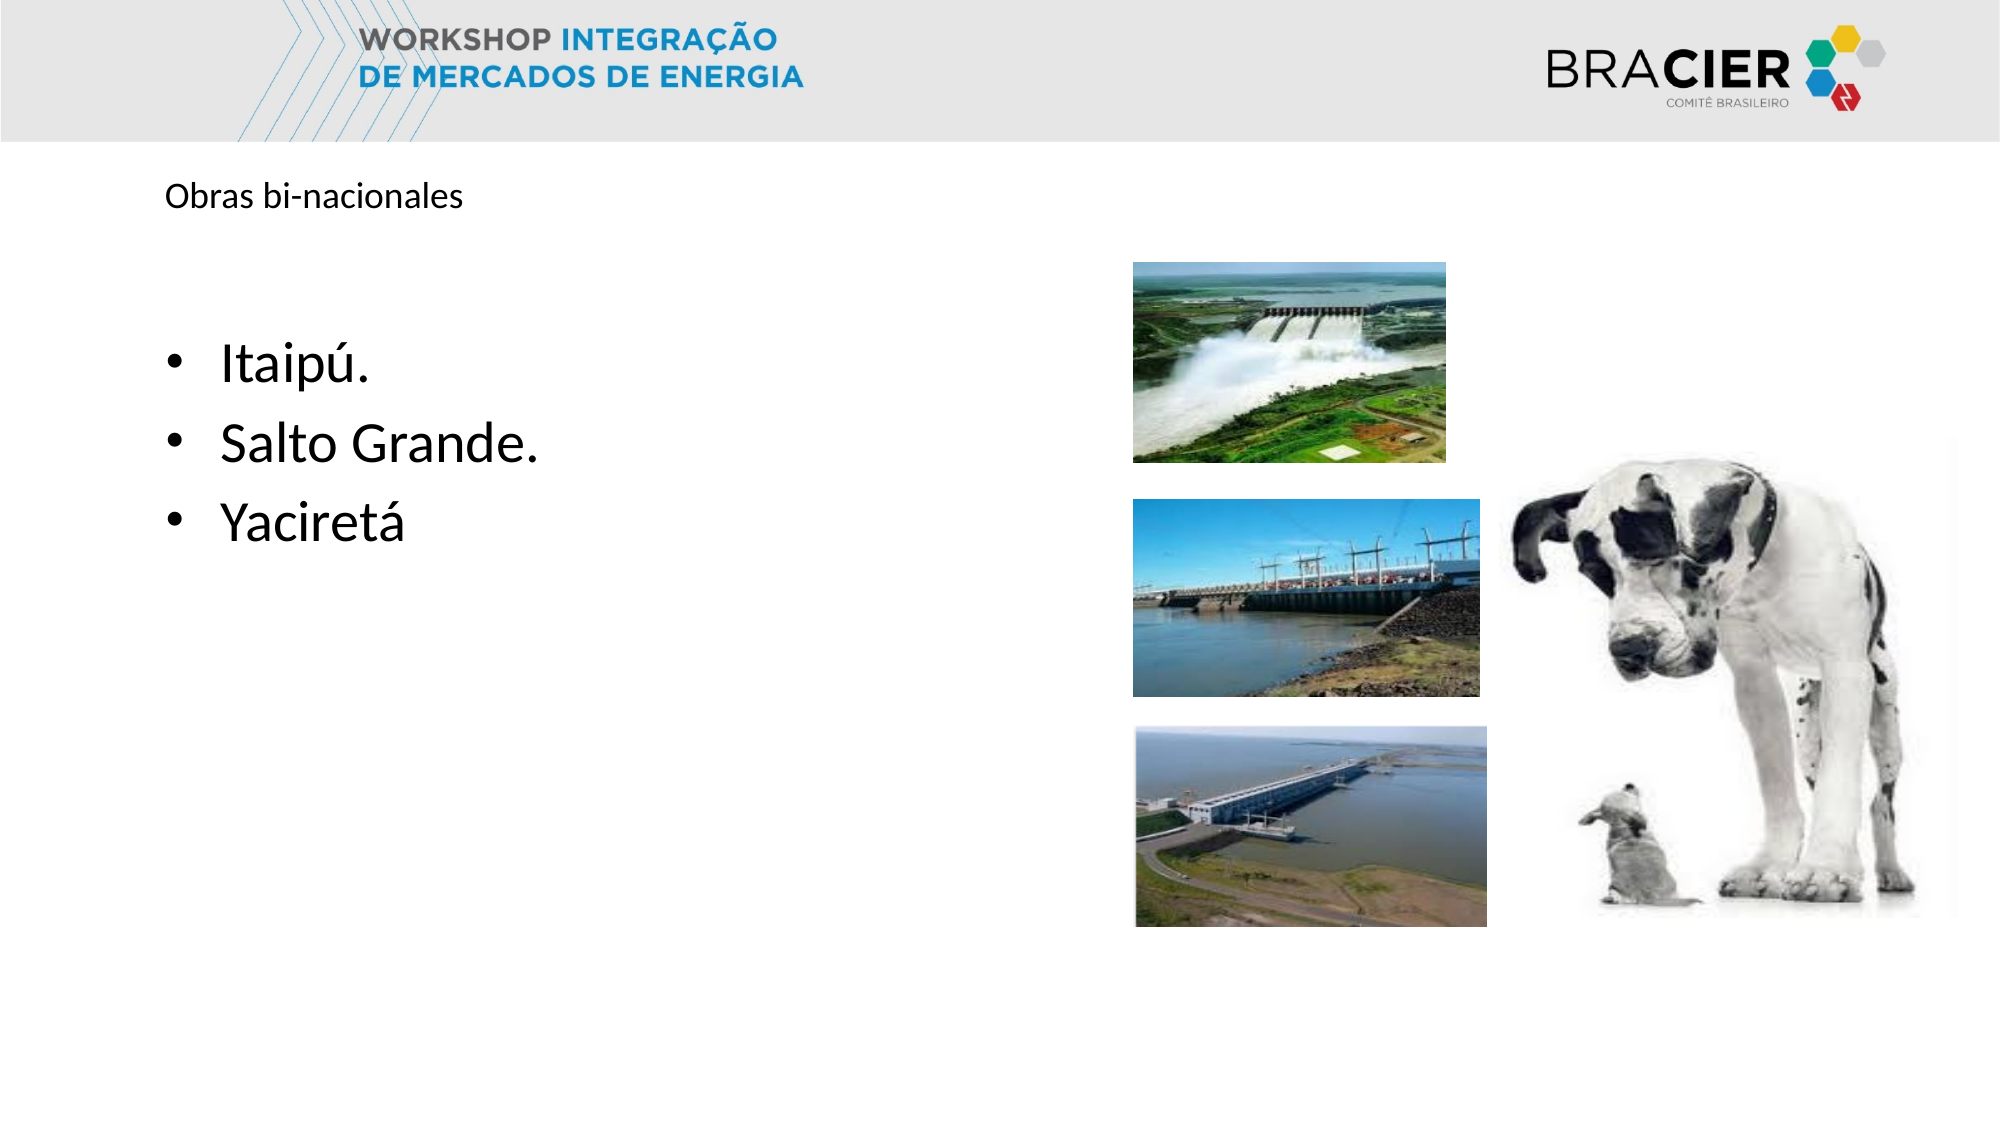

# Obras bi-nacionales
Itaipú.
Salto Grande.
Yaciretá